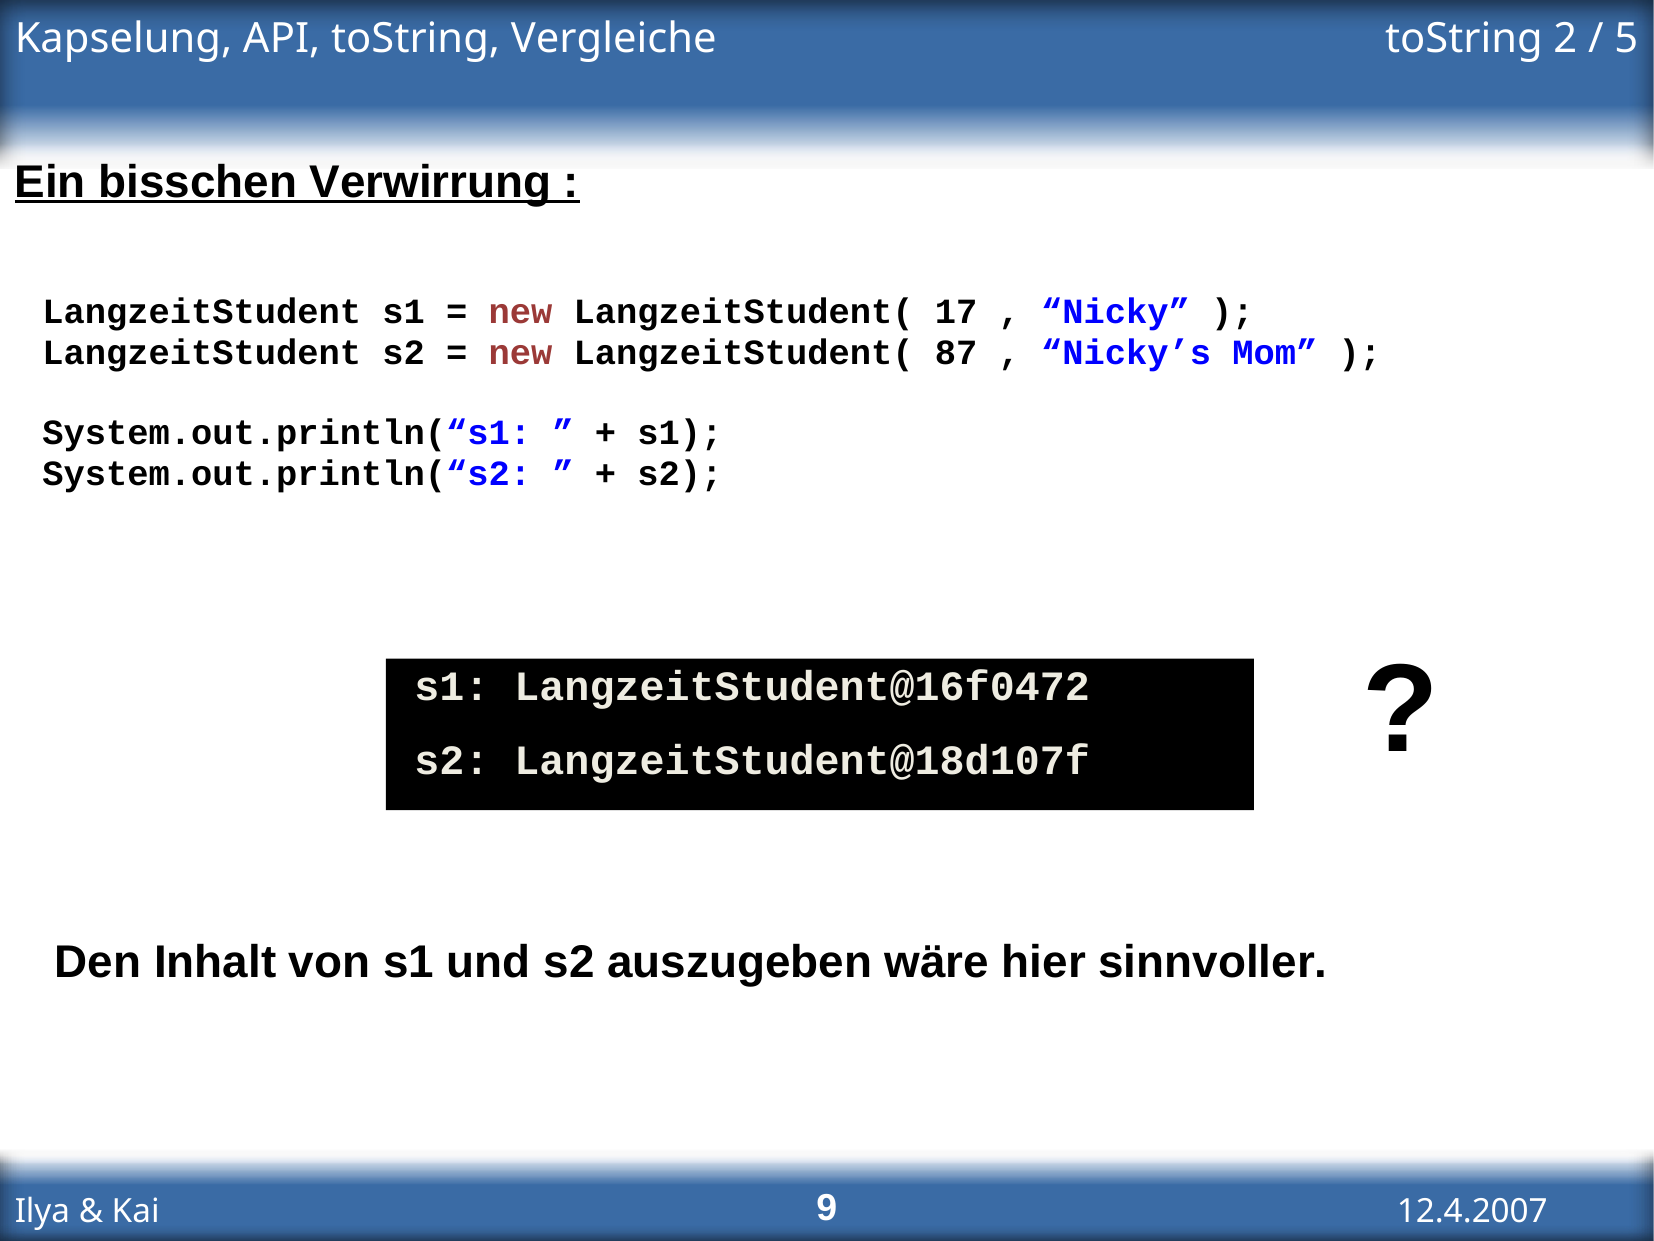

toString 2 / 5
Ein bisschen Verwirrung :
LangzeitStudent s1 = new LangzeitStudent( 17 , “Nicky” );
LangzeitStudent s2 = new LangzeitStudent( 87 , “Nicky’s Mom” );
System.out.println(“s1: ” + s1);
System.out.println(“s2: ” + s2);
?
s1: LangzeitStudent@16f0472
s2: LangzeitStudent@18d107f
 Den Inhalt von s1 und s2 auszugeben wäre hier sinnvoller.
9